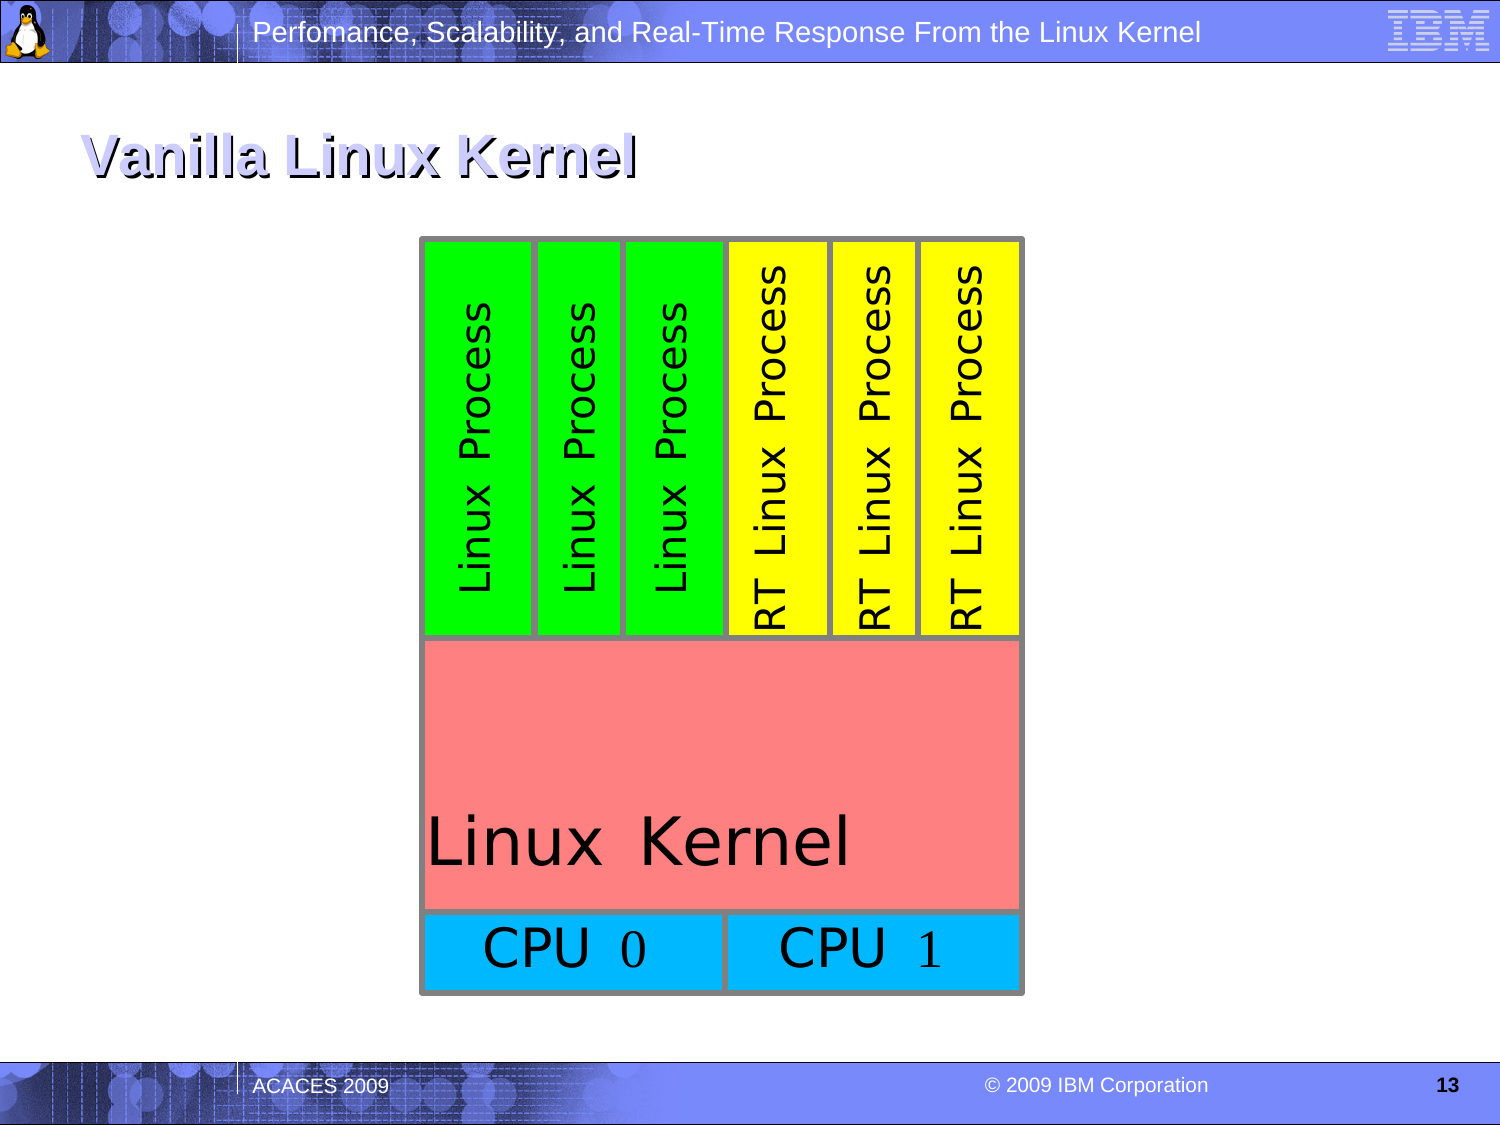

# Vanilla Linux Kernel
Linux Process
RT Linux Process
Linux Process
Linux Process
RT Linux Process
RT Linux Process
Linux Kernel
CPU 0
CPU 1
13